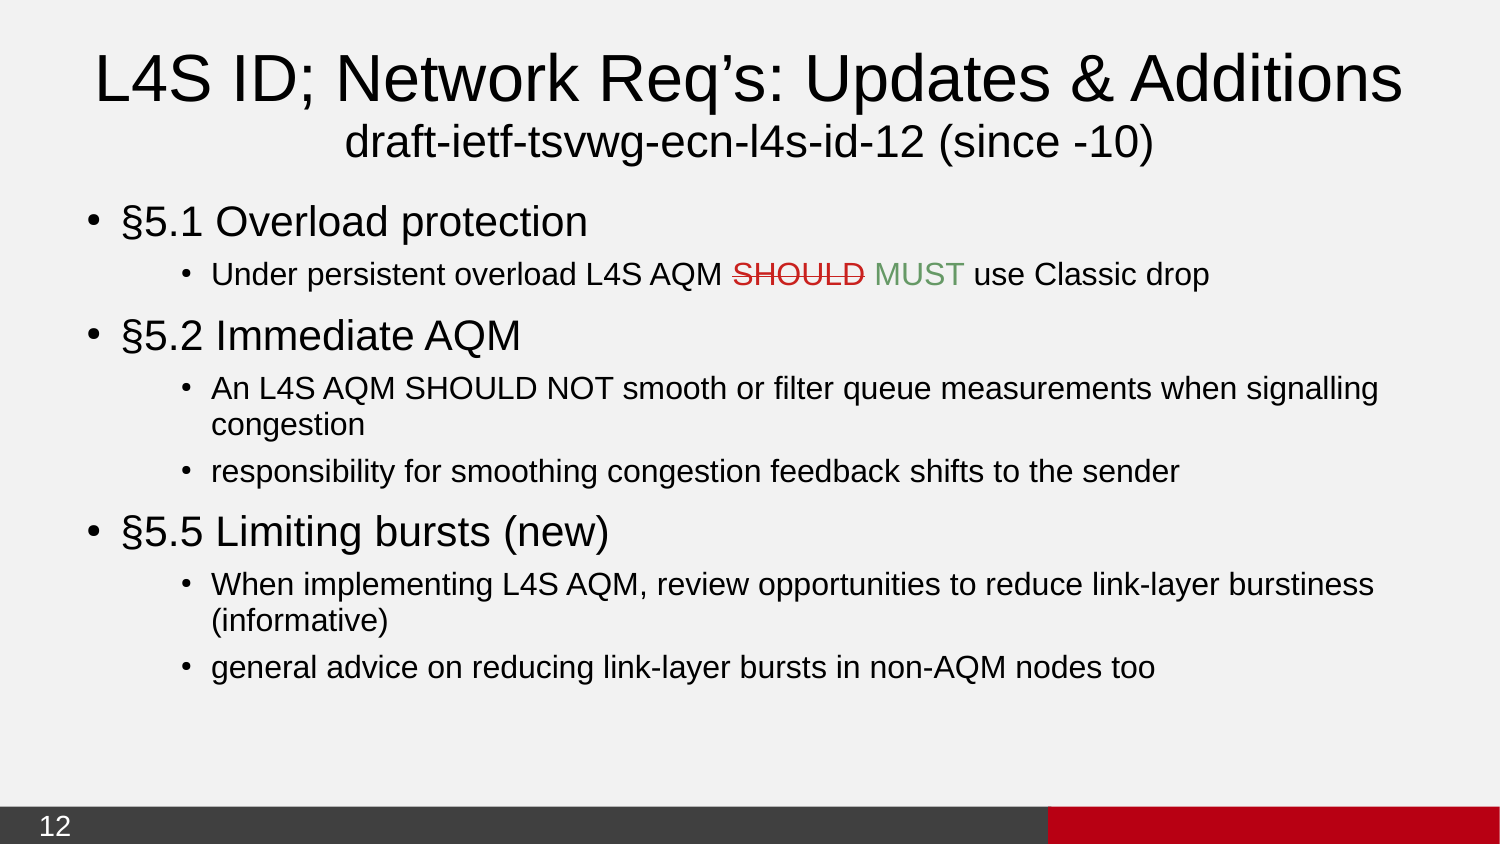

# L4S ID; Network Req’s: Updates & Additions draft-ietf-tsvwg-ecn-l4s-id-12 (since -10)
§5.1 Overload protection
Under persistent overload L4S AQM SHOULD MUST use Classic drop
§5.2 Immediate AQM
An L4S AQM SHOULD NOT smooth or filter queue measurements when signalling congestion
responsibility for smoothing congestion feedback shifts to the sender
§5.5 Limiting bursts (new)
When implementing L4S AQM, review opportunities to reduce link-layer burstiness (informative)
general advice on reducing link-layer bursts in non-AQM nodes too
12